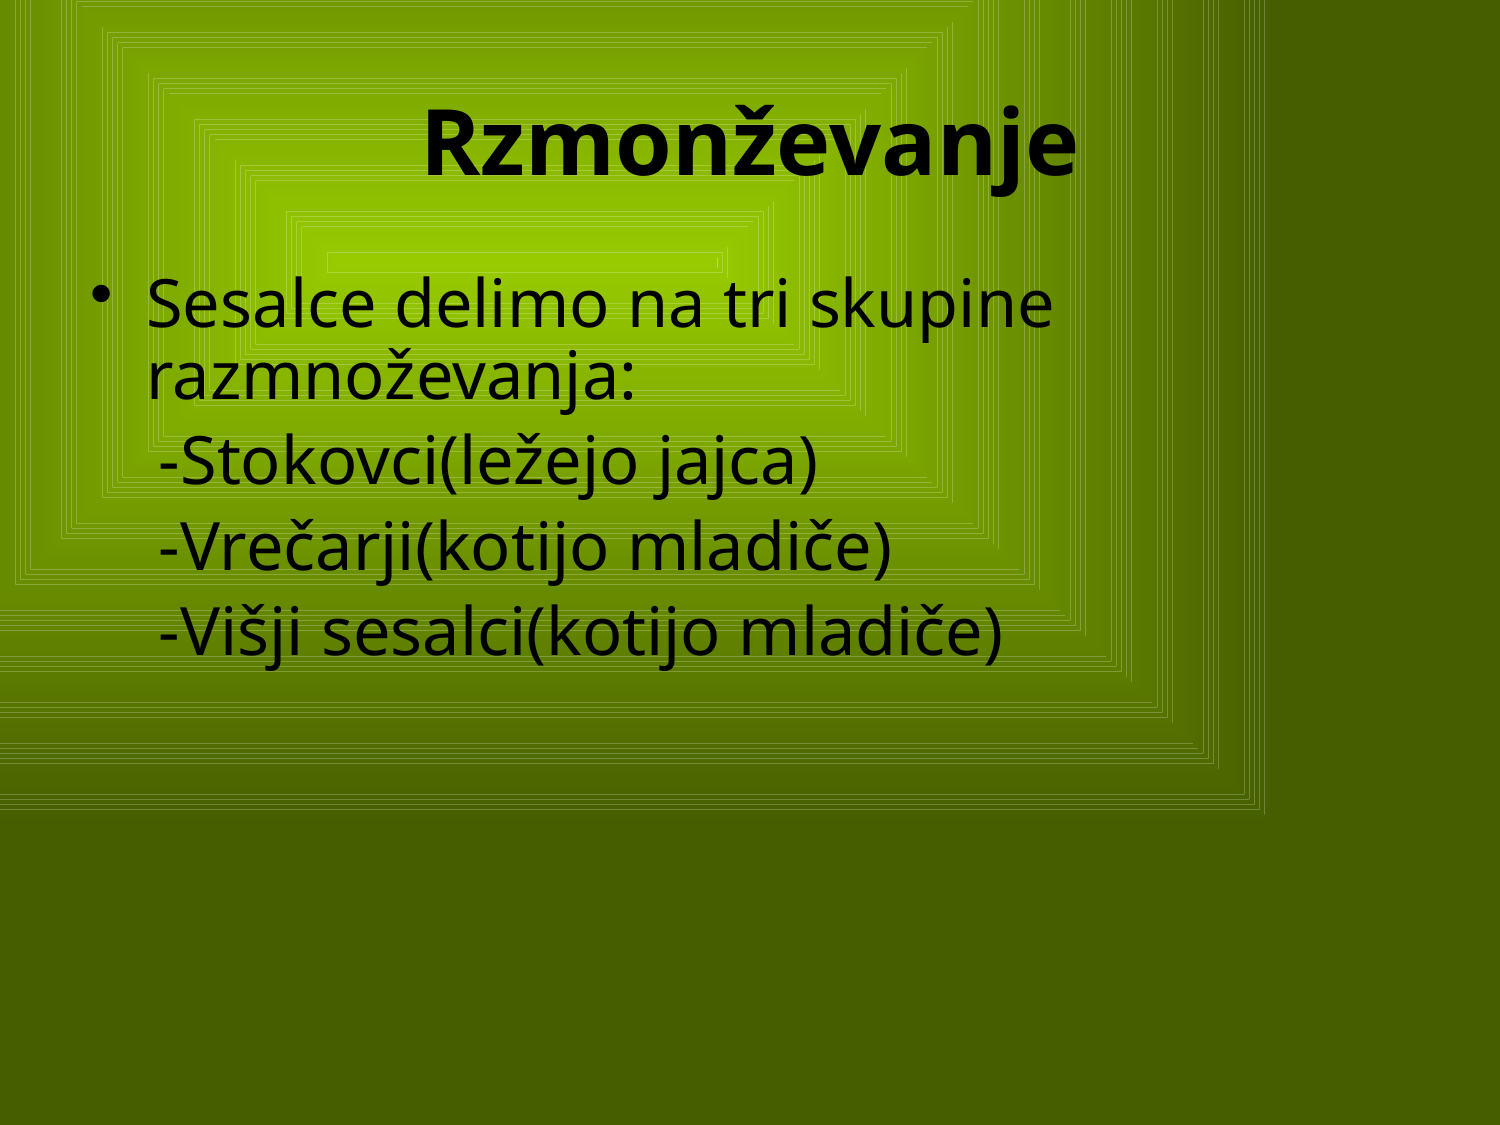

# Rzmonževanje
Sesalce delimo na tri skupine razmnoževanja:
 -Stokovci(ležejo jajca)
 -Vrečarji(kotijo mladiče)
 -Višji sesalci(kotijo mladiče)